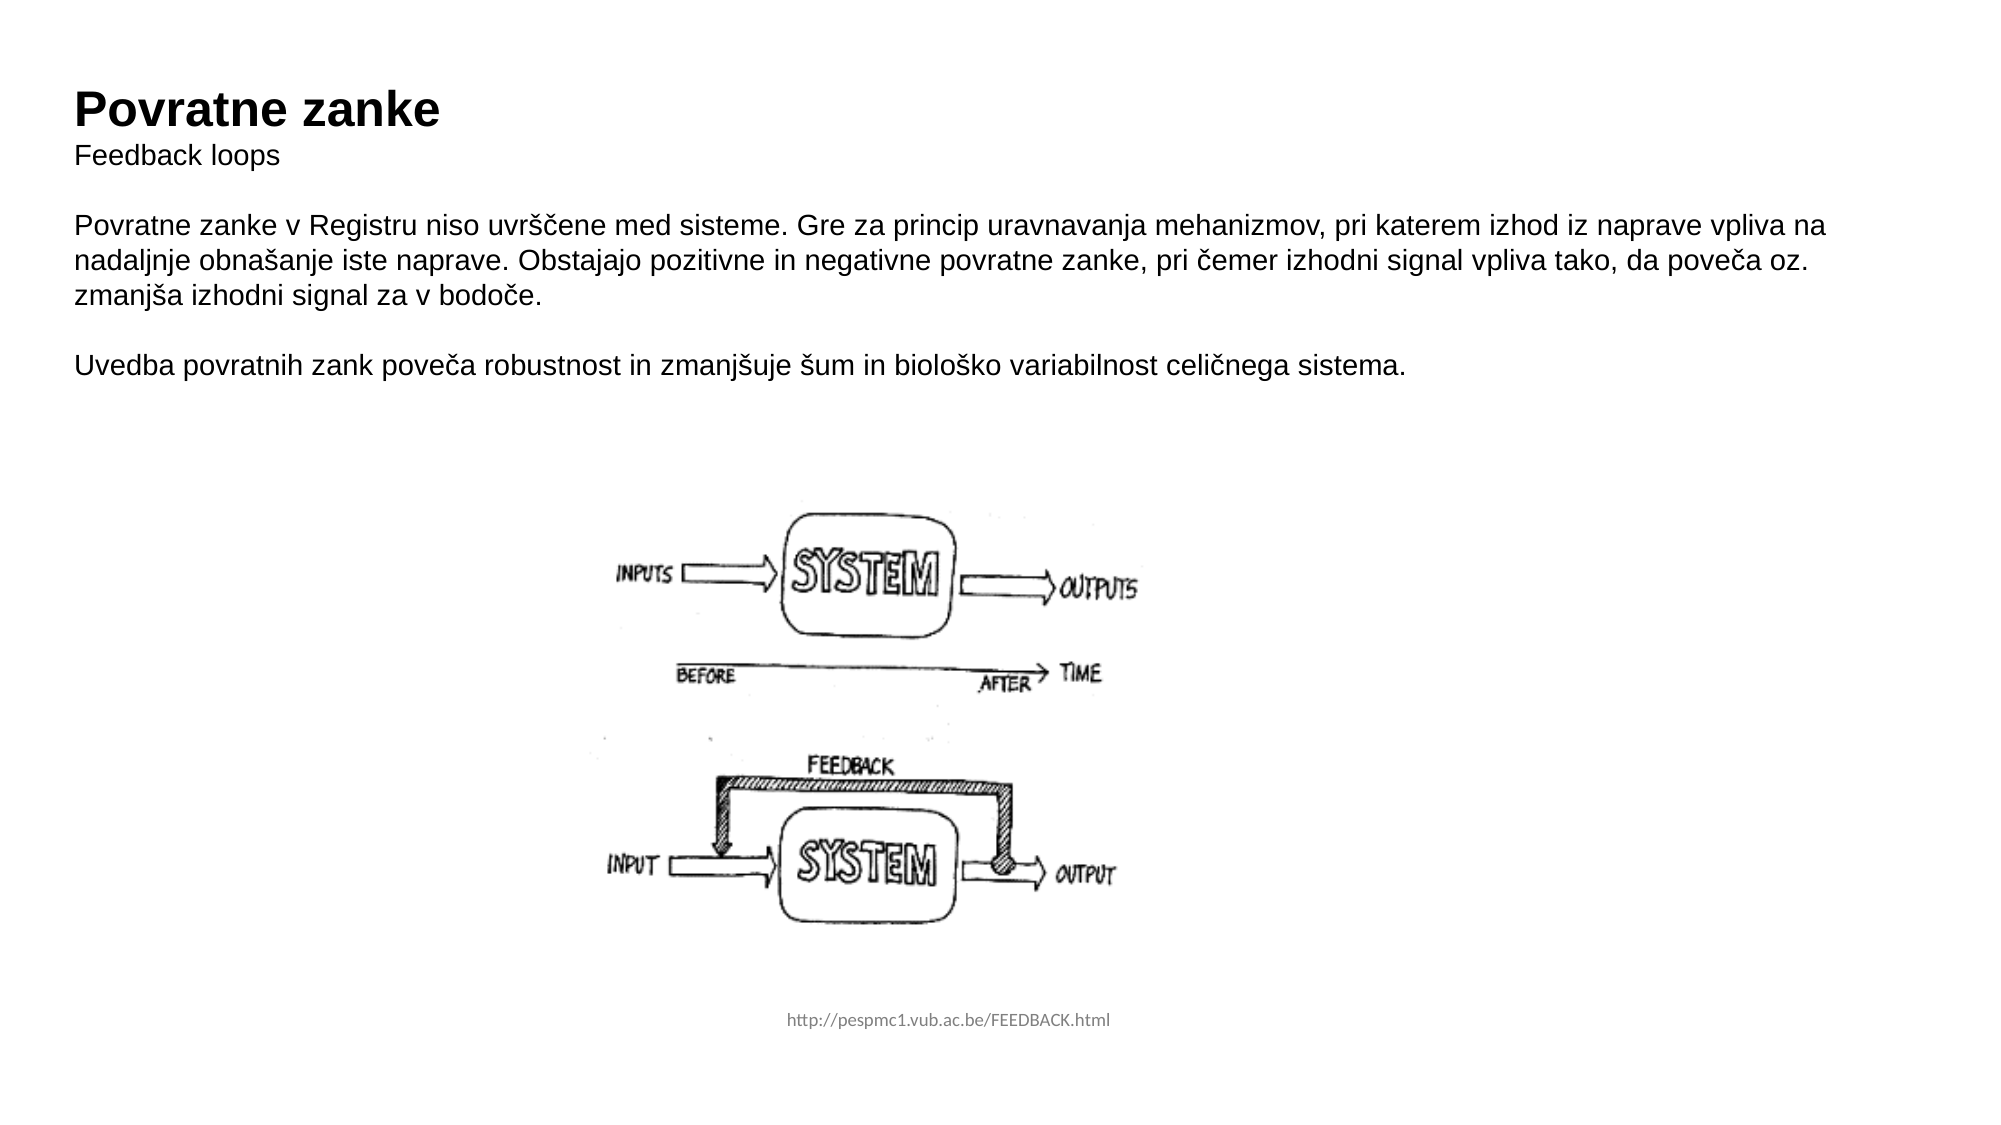

Povratne zanke
Feedback loops
Povratne zanke v Registru niso uvrščene med sisteme. Gre za princip uravnavanja mehanizmov, pri katerem izhod iz naprave vpliva na nadaljnje obnašanje iste naprave. Obstajajo pozitivne in negativne povratne zanke, pri čemer izhodni signal vpliva tako, da poveča oz. zmanjša izhodni signal za v bodoče.
Uvedba povratnih zank poveča robustnost in zmanjšuje šum in biološko variabilnost celičnega sistema.
http://pespmc1.vub.ac.be/FEEDBACK.html